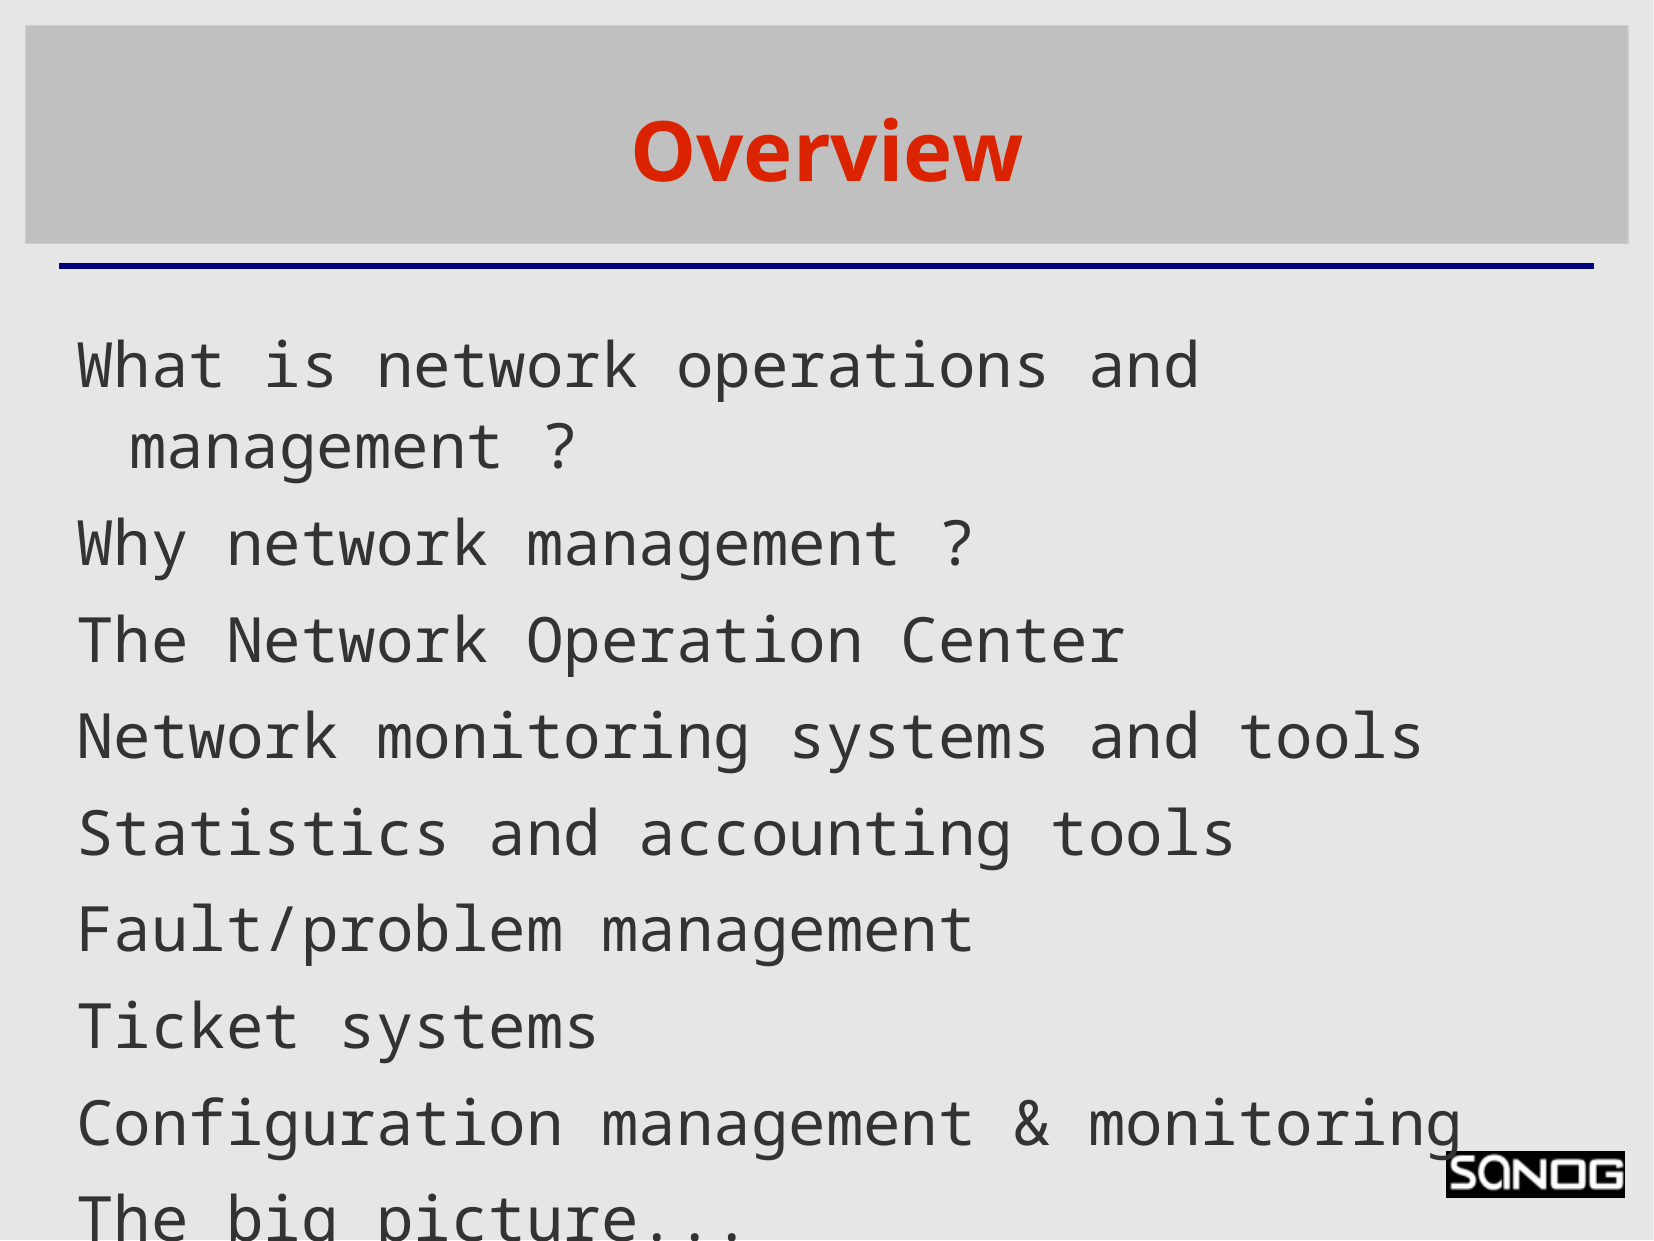

# Overview
What is network operations and management ?
Why network management ?
The Network Operation Center
Network monitoring systems and tools
Statistics and accounting tools
Fault/problem management
Ticket systems
Configuration management & monitoring
The big picture...